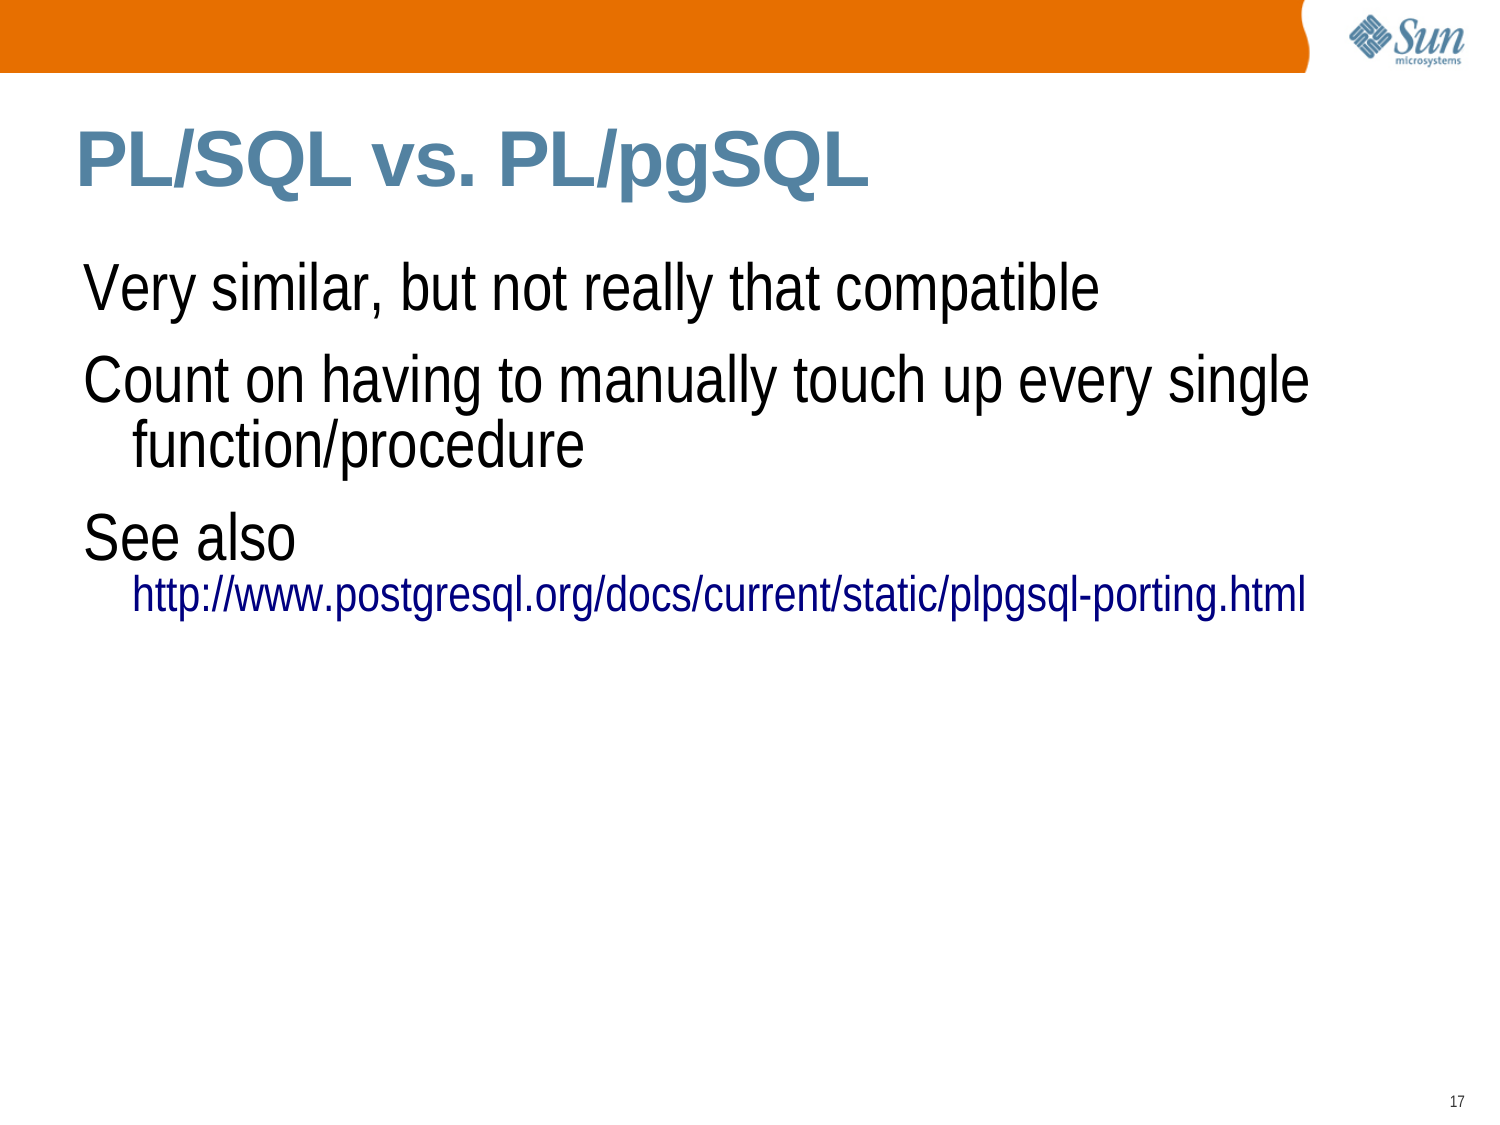

# PL/SQL vs. PL/pgSQL
Very similar, but not really that compatible
Count on having to manually touch up every single function/procedure
See also http://www.postgresql.org/docs/current/static/plpgsql-porting.html